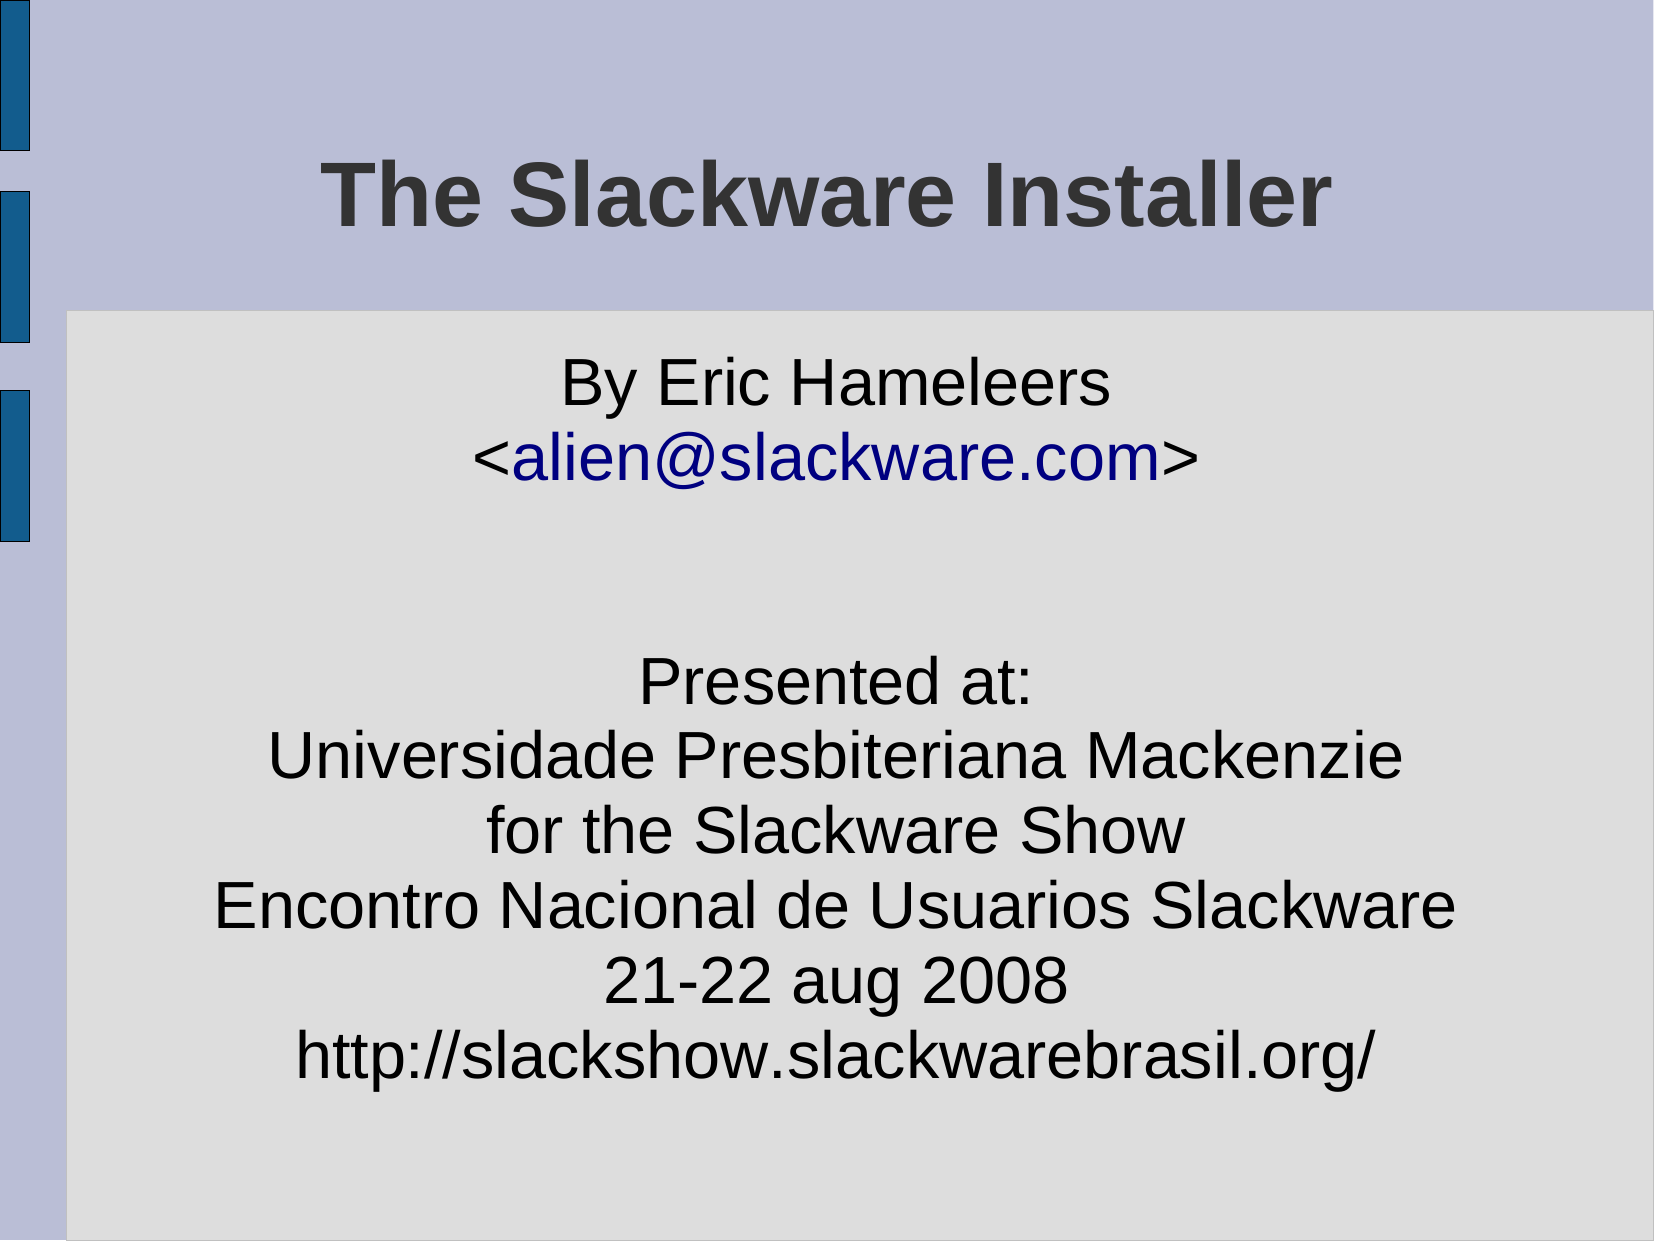

# The Slackware Installer
By Eric Hameleers
<alien@slackware.com>
Presented at:
Universidade Presbiteriana Mackenzie
for the Slackware Show
Encontro Nacional de Usuarios Slackware
21-22 aug 2008
http://slackshow.slackwarebrasil.org/